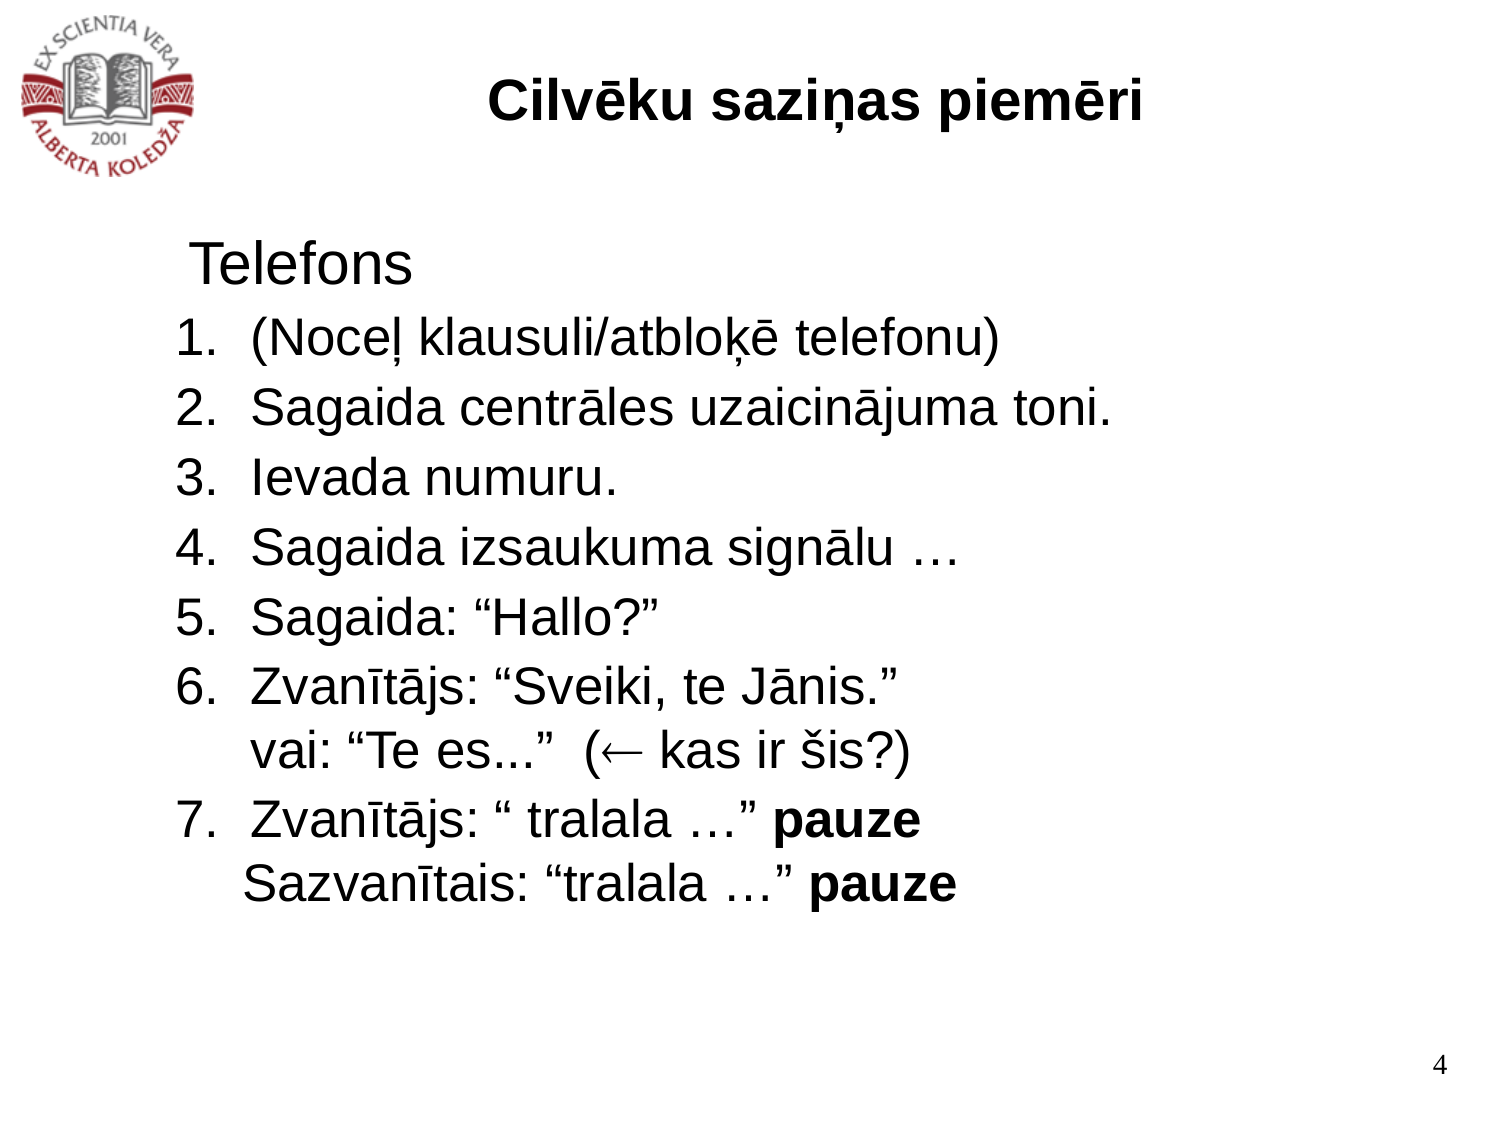

# Cilvēku saziņas piemēri
Telefons
(Noceļ klausuli/atbloķē telefonu)
Sagaida centrāles uzaicinājuma toni.
Ievada numuru.
Sagaida izsaukuma signālu …
Sagaida: “Hallo?”
Zvanītājs: “Sveiki, te Jānis.”
vai: “Te es...” ( kas ir šis?)
Zvanītājs: “ tralala …” pauze
Sazvanītais: “tralala …” pauze
3